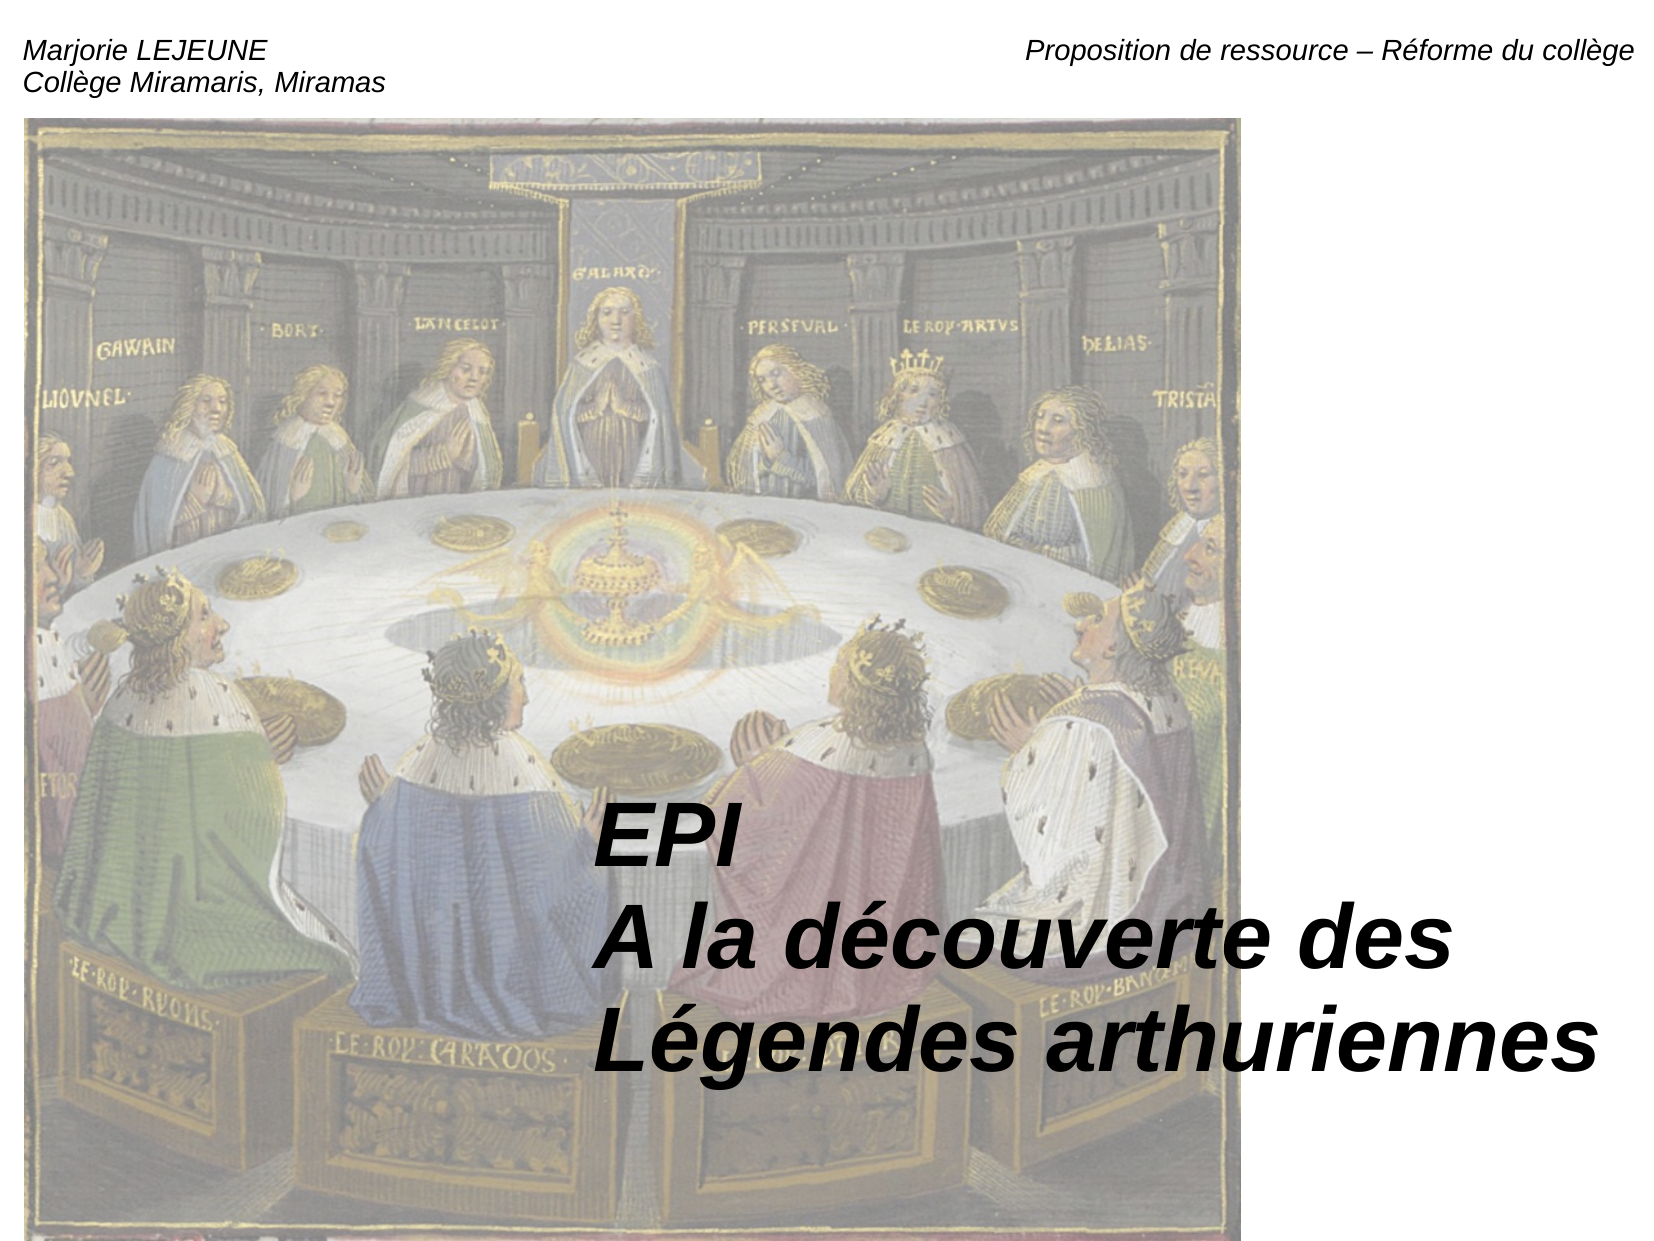

Marjorie LEJEUNE Proposition de ressource – Réforme du collège
Collège Miramaris, Miramas
EPI
A la découverte des Légendes arthuriennes